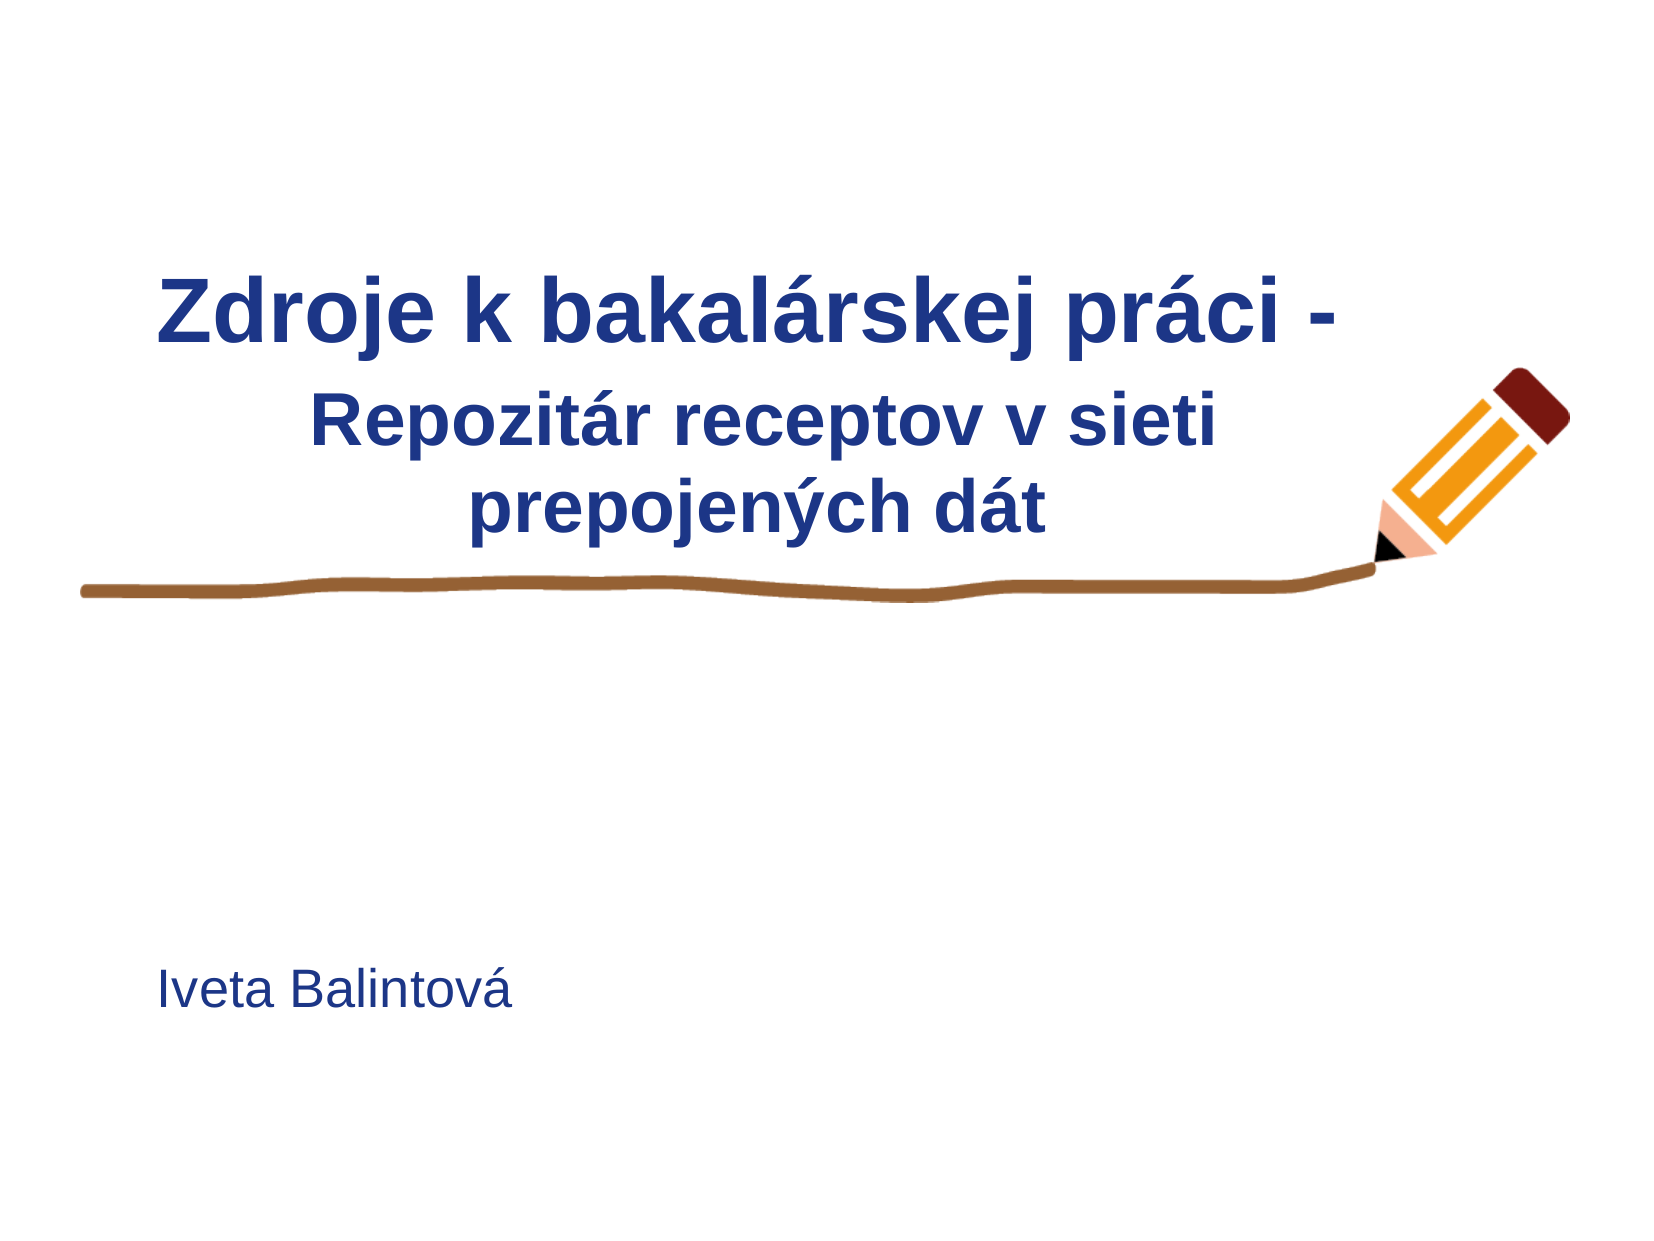

# Zdroje k bakalárskej práci - Repozitár receptov v sieti prepojených dát Iveta Balintová